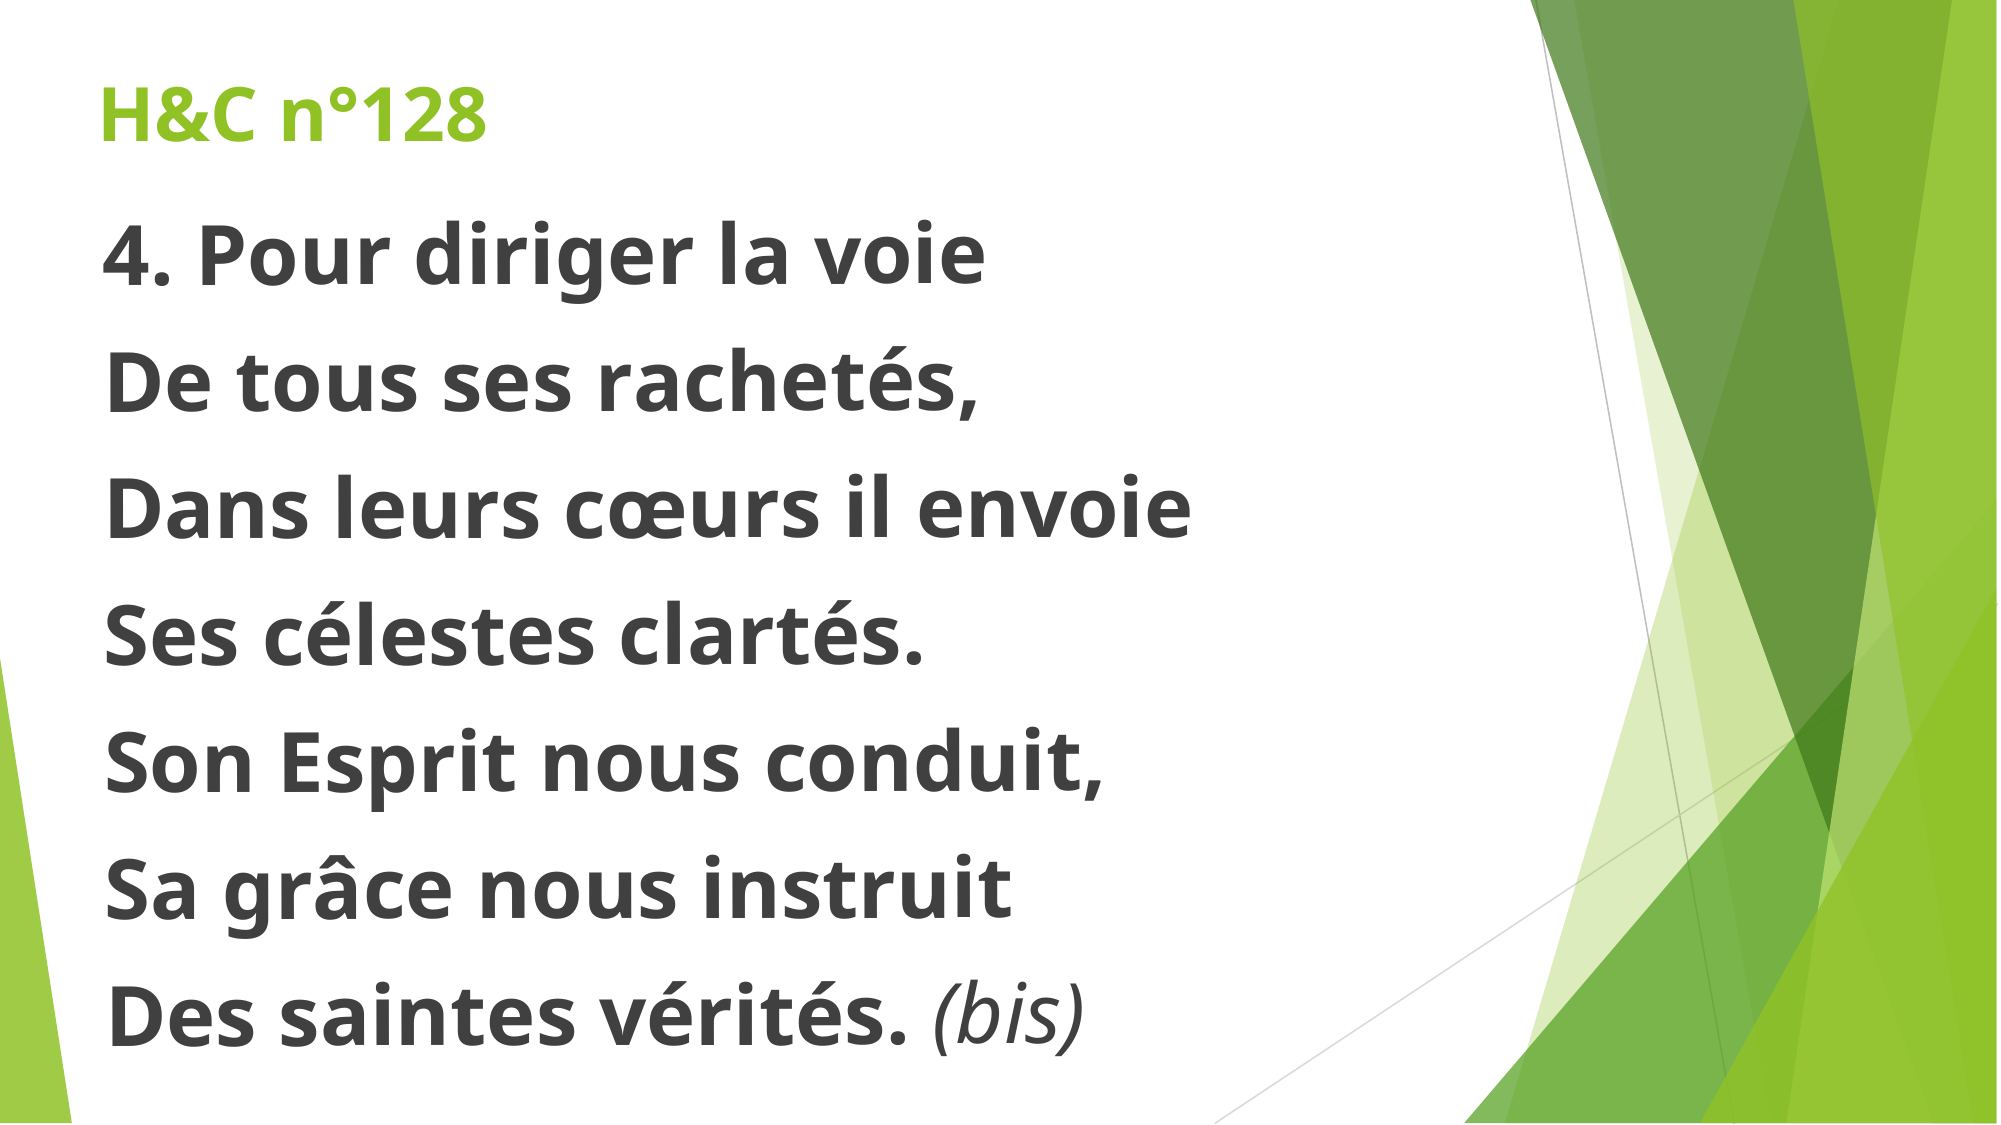

H&C n°128
4. Pour diriger la voie
De tous ses rachetés,
Dans leurs cœurs il envoie
Ses célestes clartés.
Son Esprit nous conduit,
Sa grâce nous instruit
Des saintes vérités. (bis)